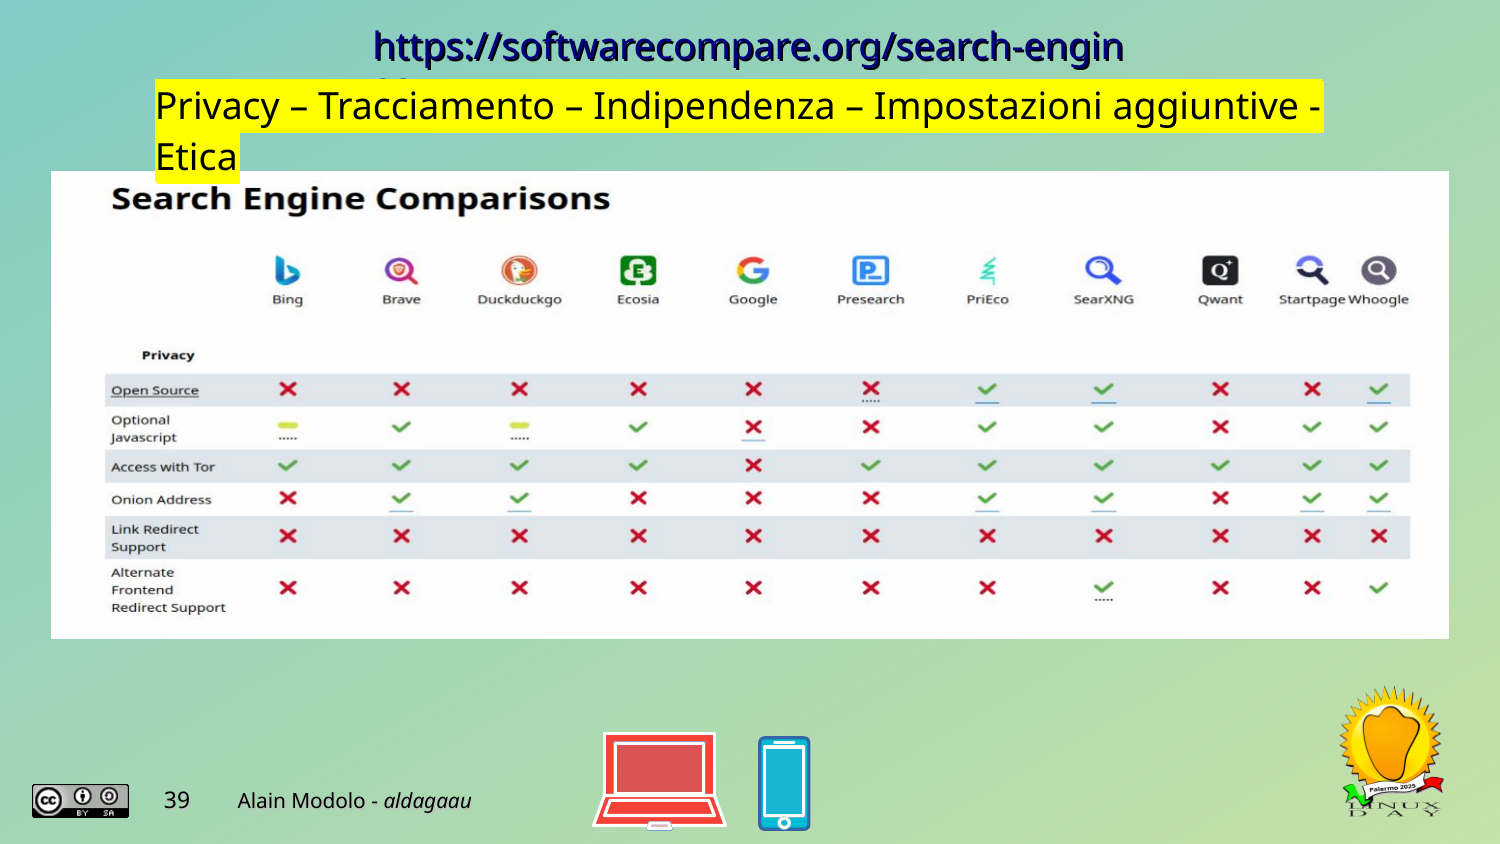

https://softwarecompare.org/search-engines
Privacy – Tracciamento – Indipendenza – Impostazioni aggiuntive - Etica